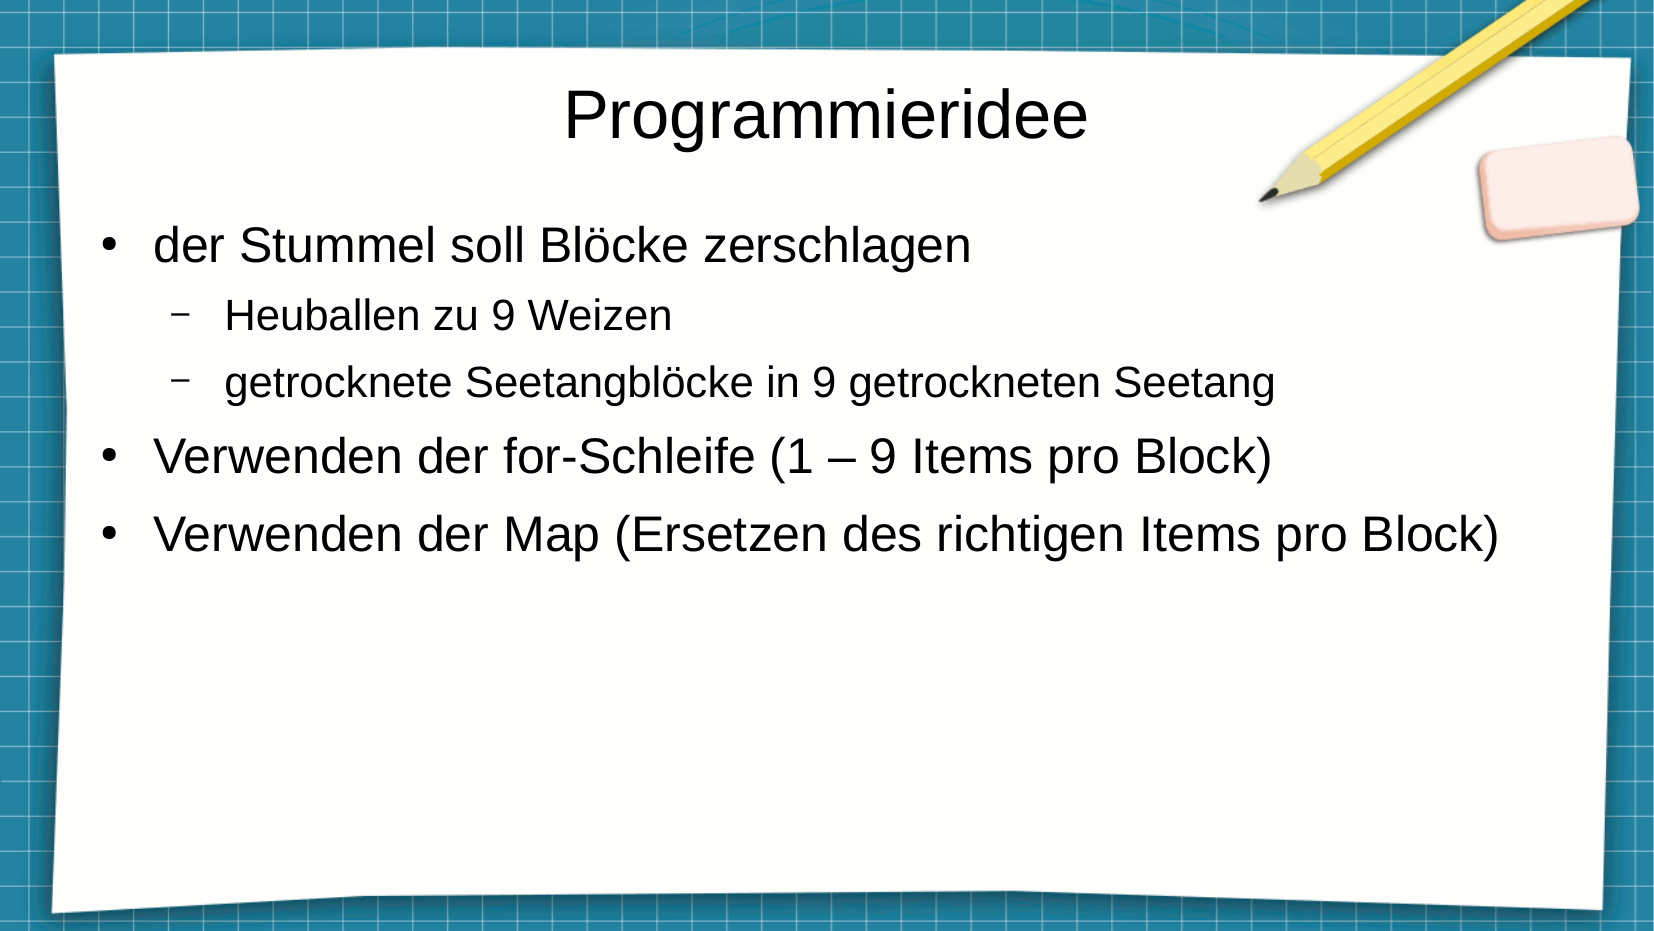

# Programmieridee
der Stummel soll Blöcke zerschlagen
Heuballen zu 9 Weizen
getrocknete Seetangblöcke in 9 getrockneten Seetang
Verwenden der for-Schleife (1 – 9 Items pro Block)
Verwenden der Map (Ersetzen des richtigen Items pro Block)